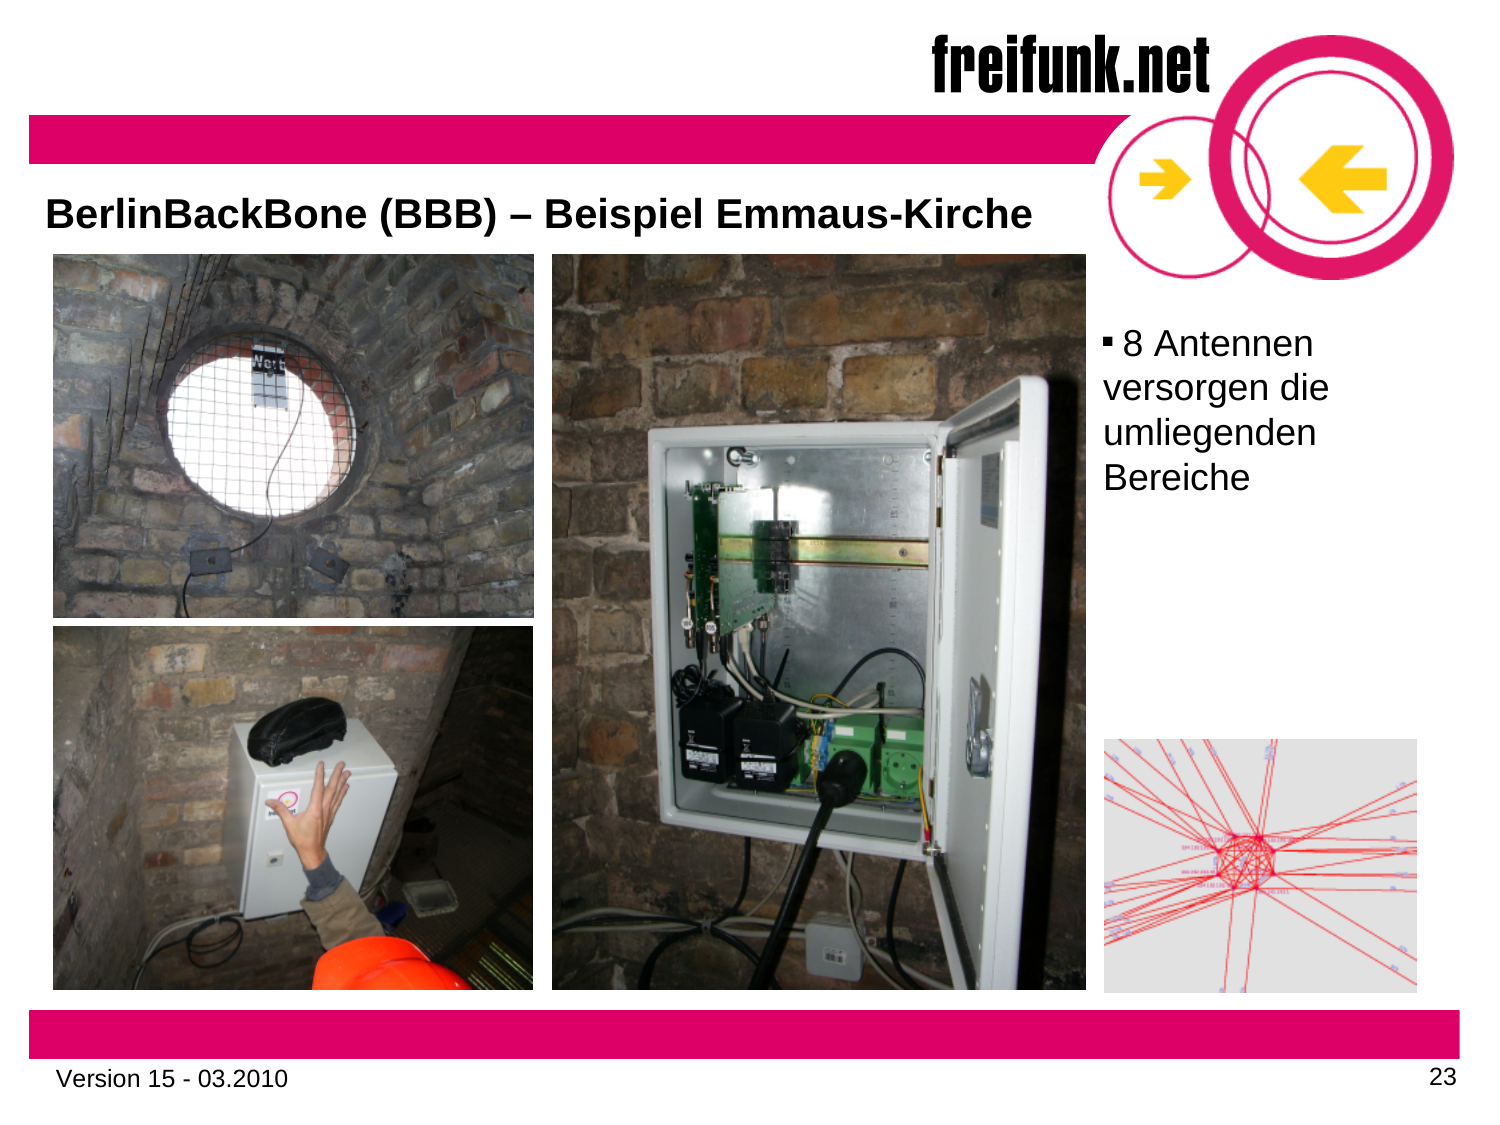

BerlinBackBone (BBB) – Beispiel Emmaus-Kirche
 8 Antennen versorgen die umliegenden Bereiche
23
Version 15 - 03.2010